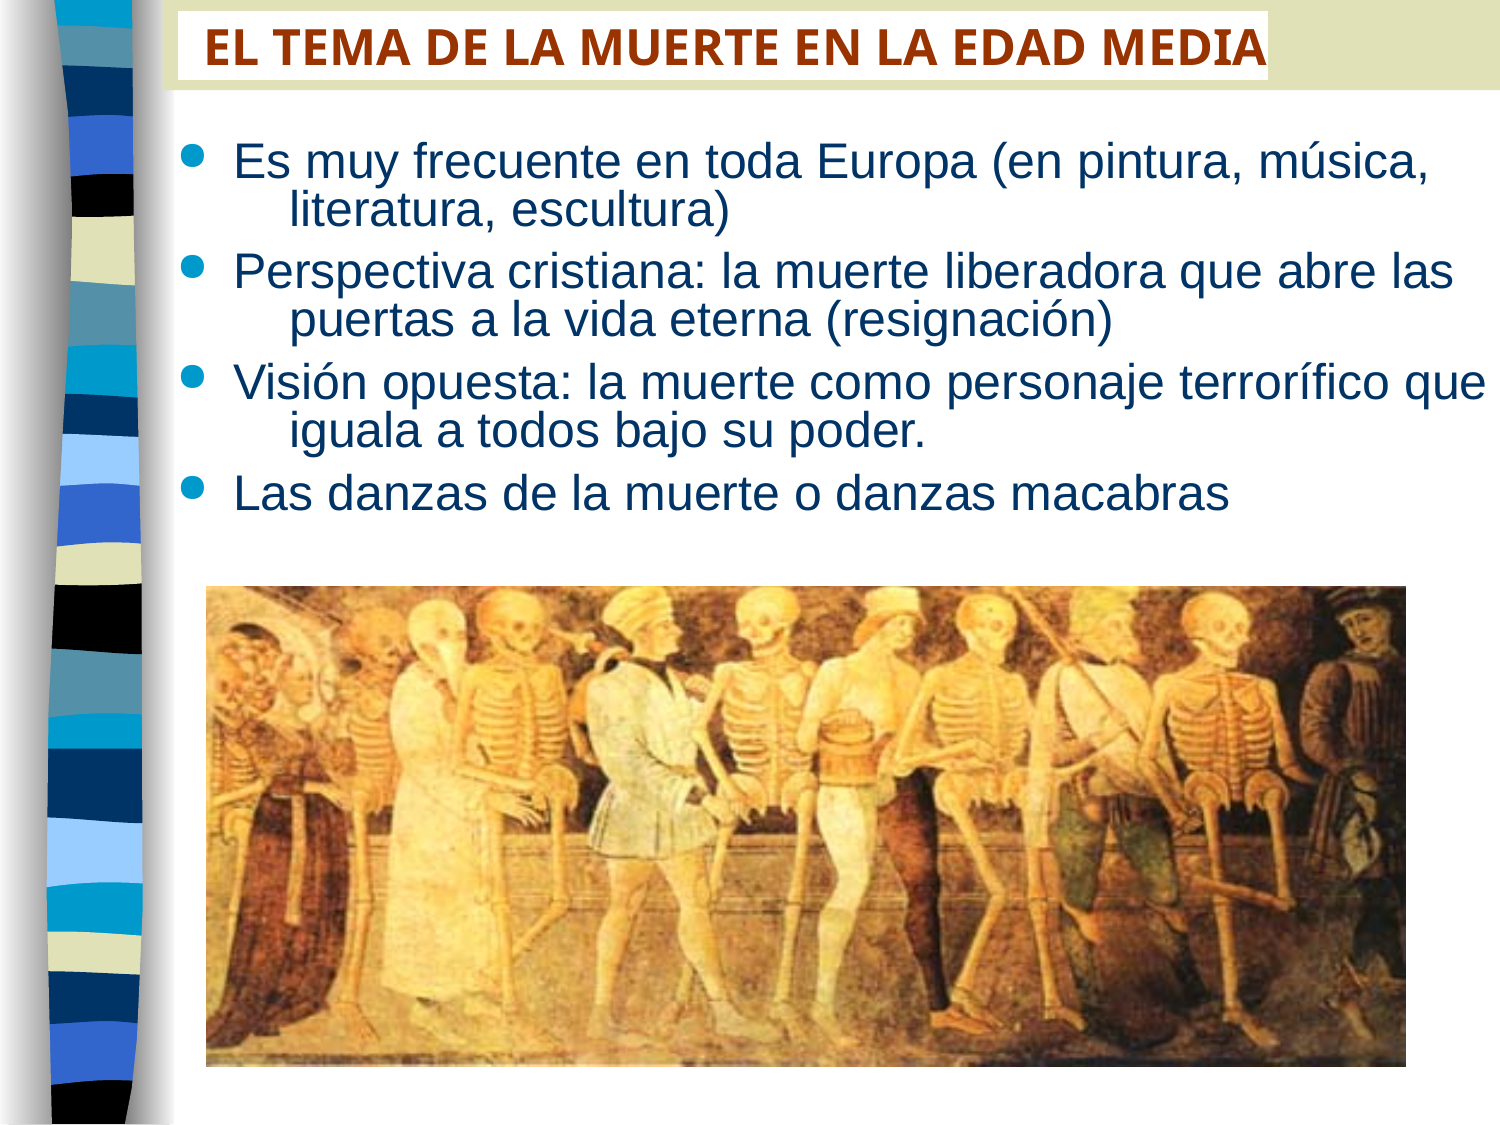

# EL TEMA DE LA MUERTE EN LA EDAD MEDIA
Es muy frecuente en toda Europa (en pintura, música, literatura, escultura)
Perspectiva cristiana: la muerte liberadora que abre las puertas a la vida eterna (resignación)
Visión opuesta: la muerte como personaje terrorífico que iguala a todos bajo su poder.
Las danzas de la muerte o danzas macabras